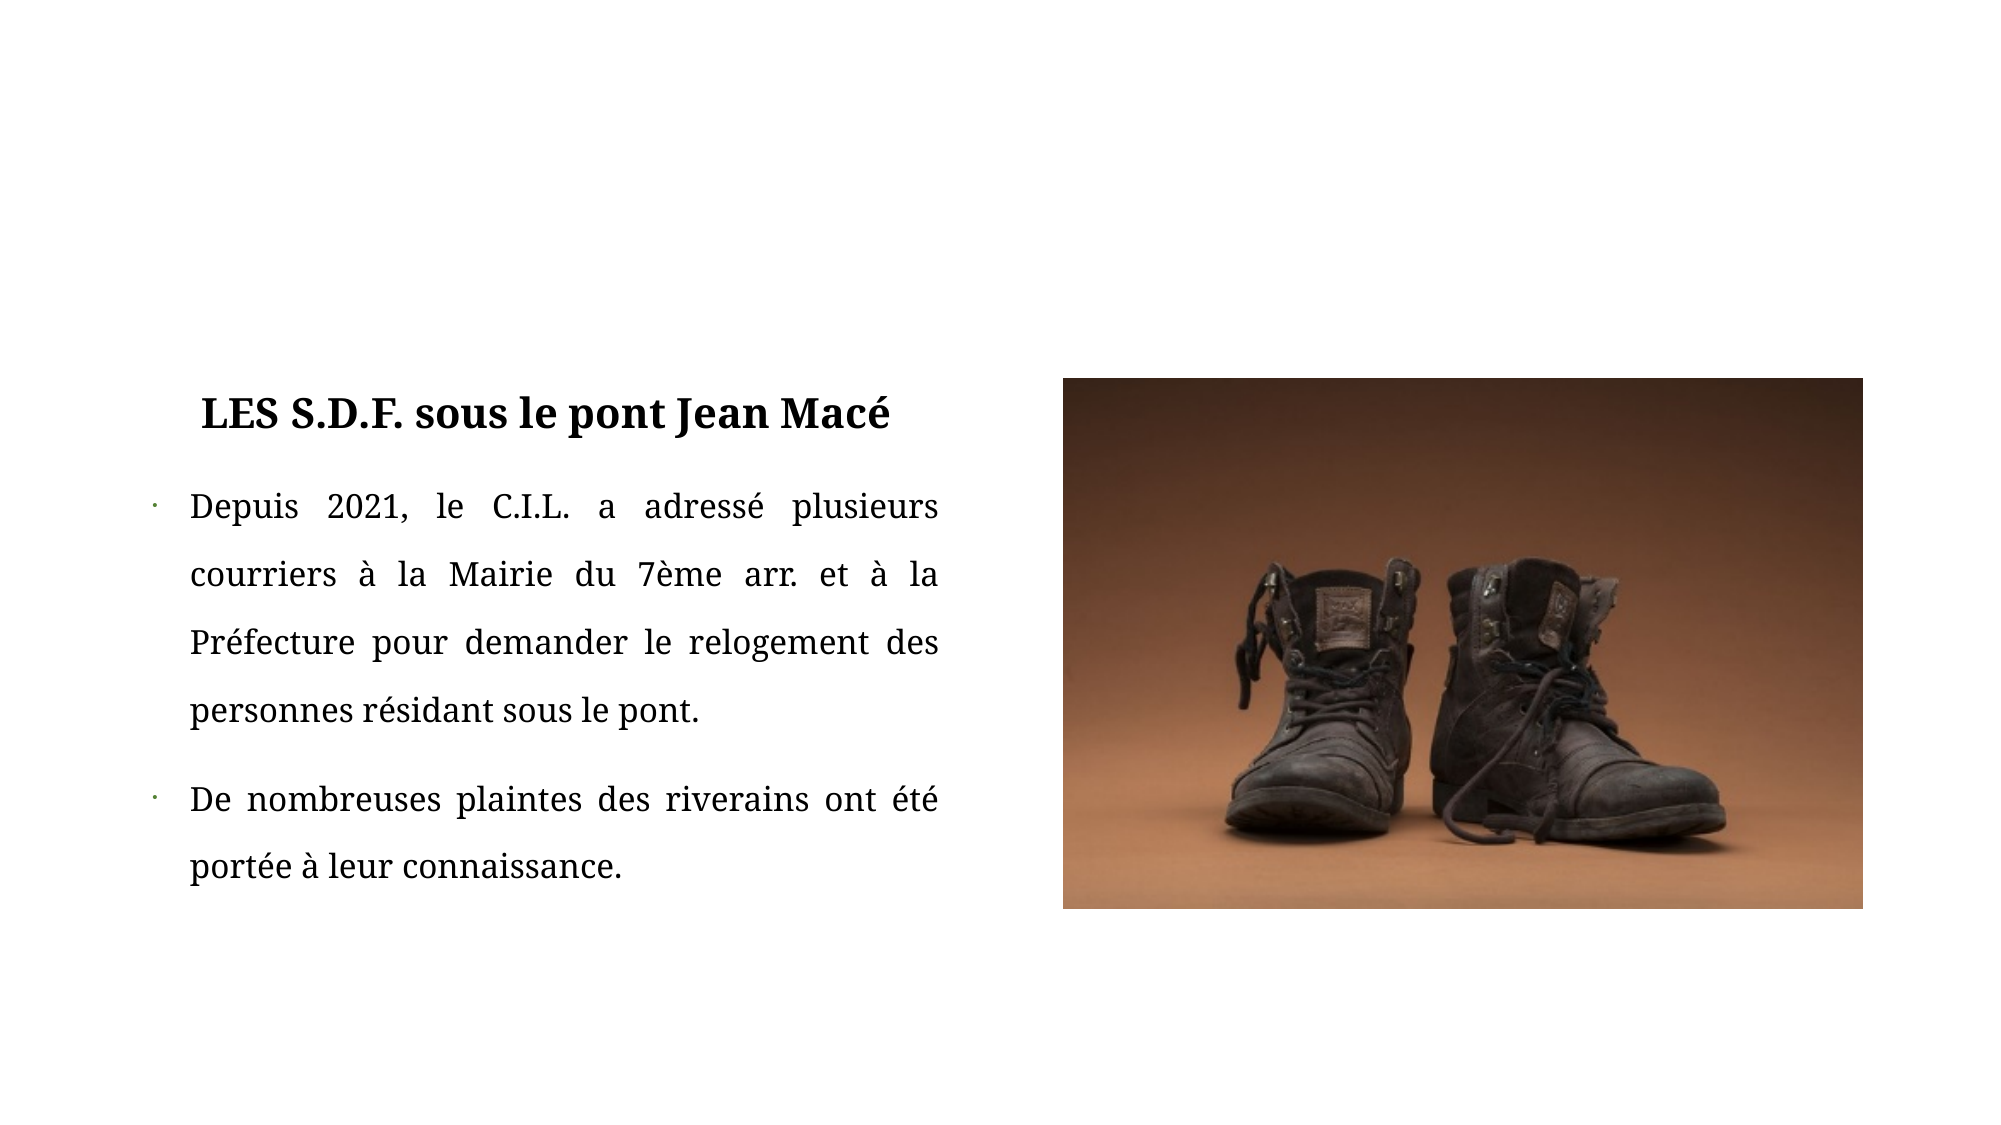

#
LES S.D.F. sous le pont Jean Macé
Depuis 2021, le C.I.L. a adressé plusieurs courriers à la Mairie du 7ème arr. et à la Préfecture pour demander le relogement des personnes résidant sous le pont.
De nombreuses plaintes des riverains ont été portée à leur connaissance.